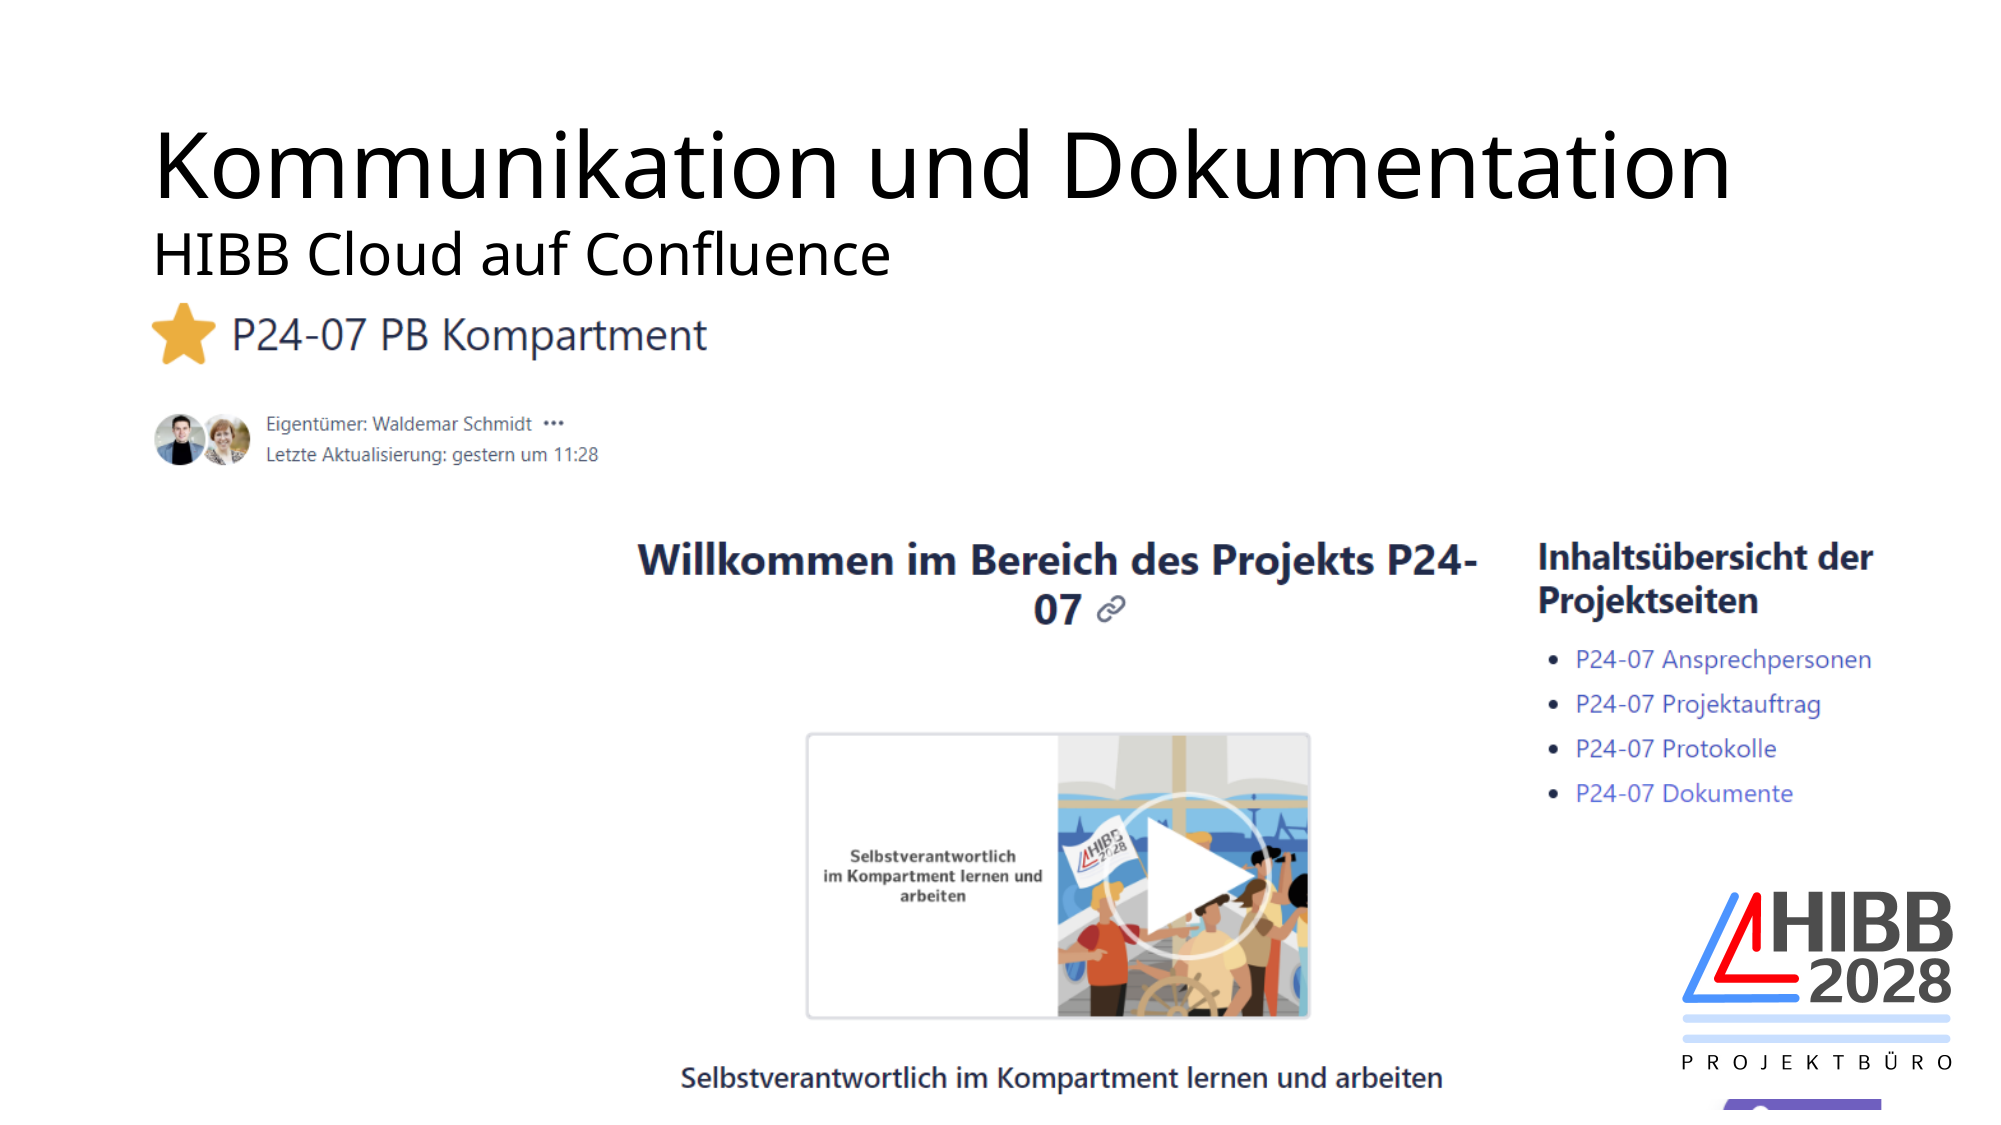

# Kommunikation und Dokumentation
HIBB Cloud auf Confluence